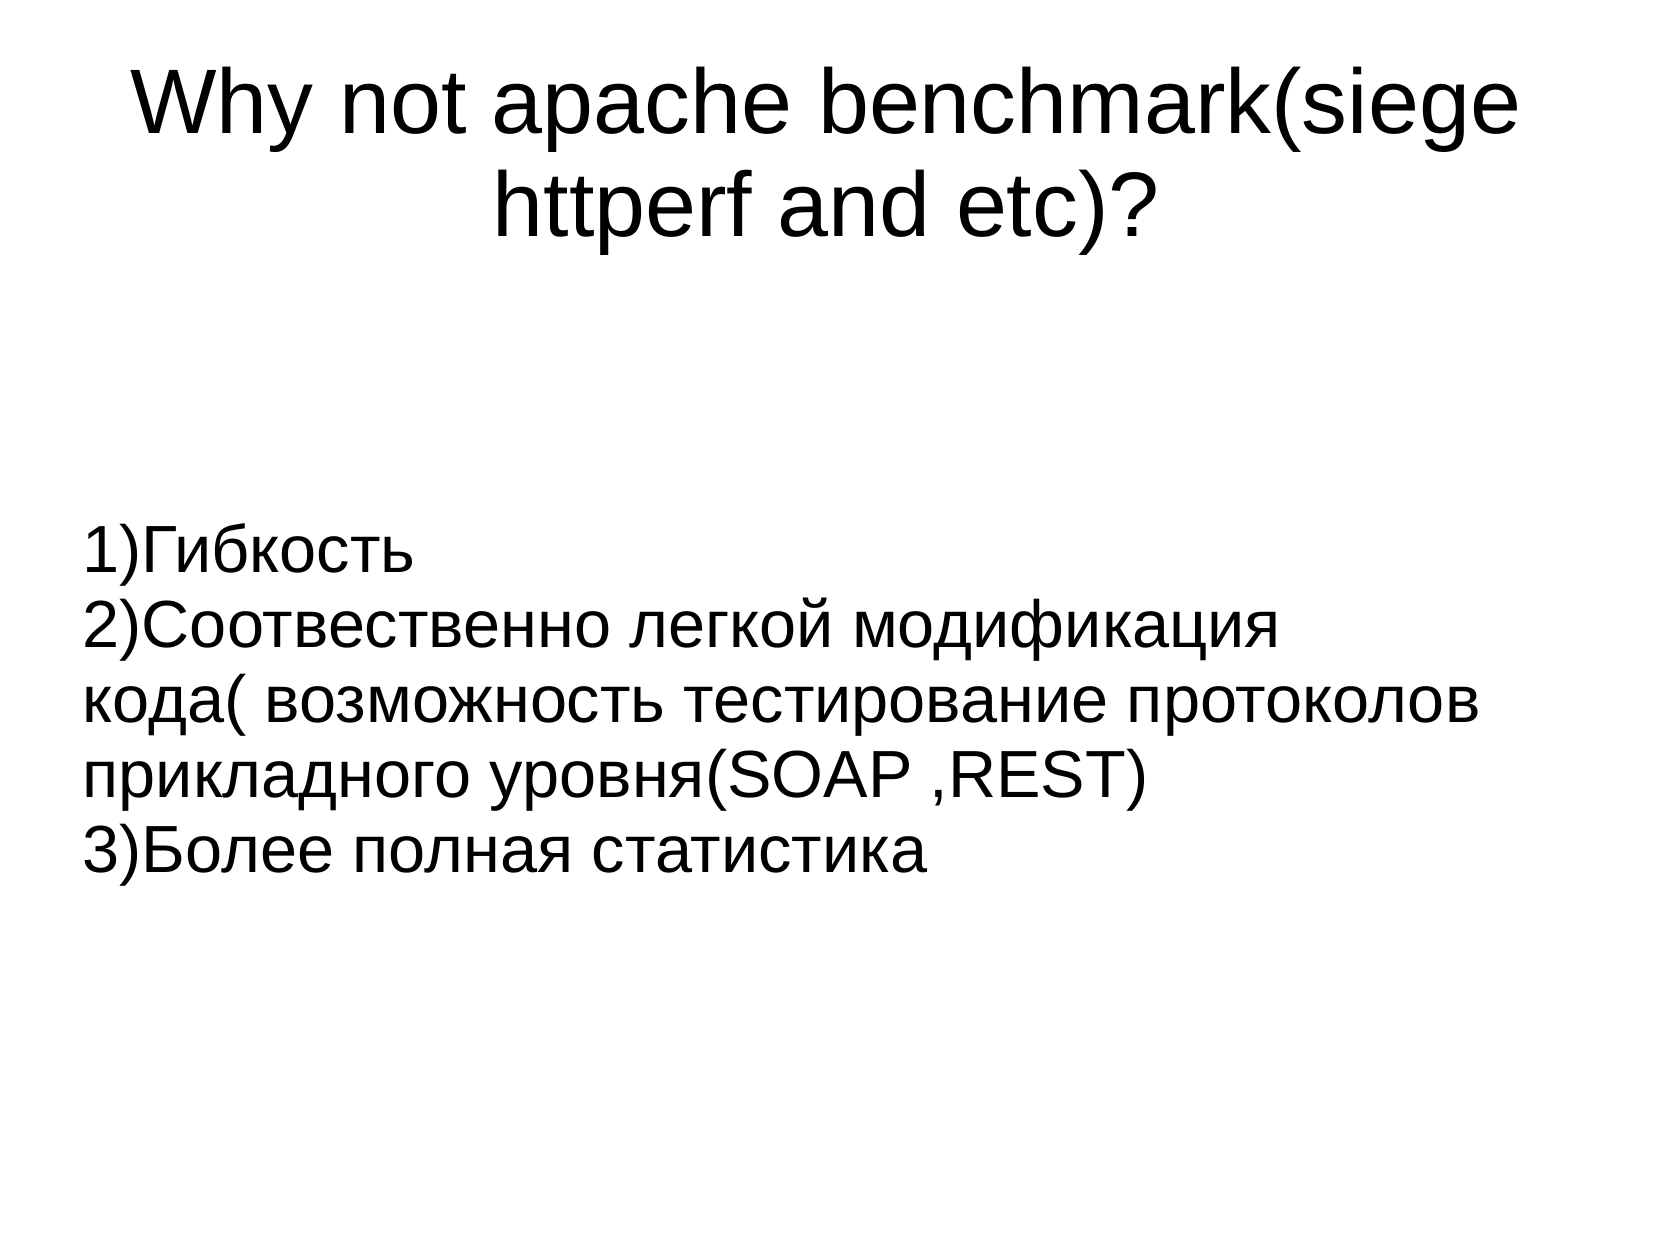

# Why not apache benchmark(siege httperf and etc)?
Гибкость
Соотвественно легкой модификация кода( возможность тестирование протоколов прикладного уровня(SOAP ,REST)
Более полная статистика